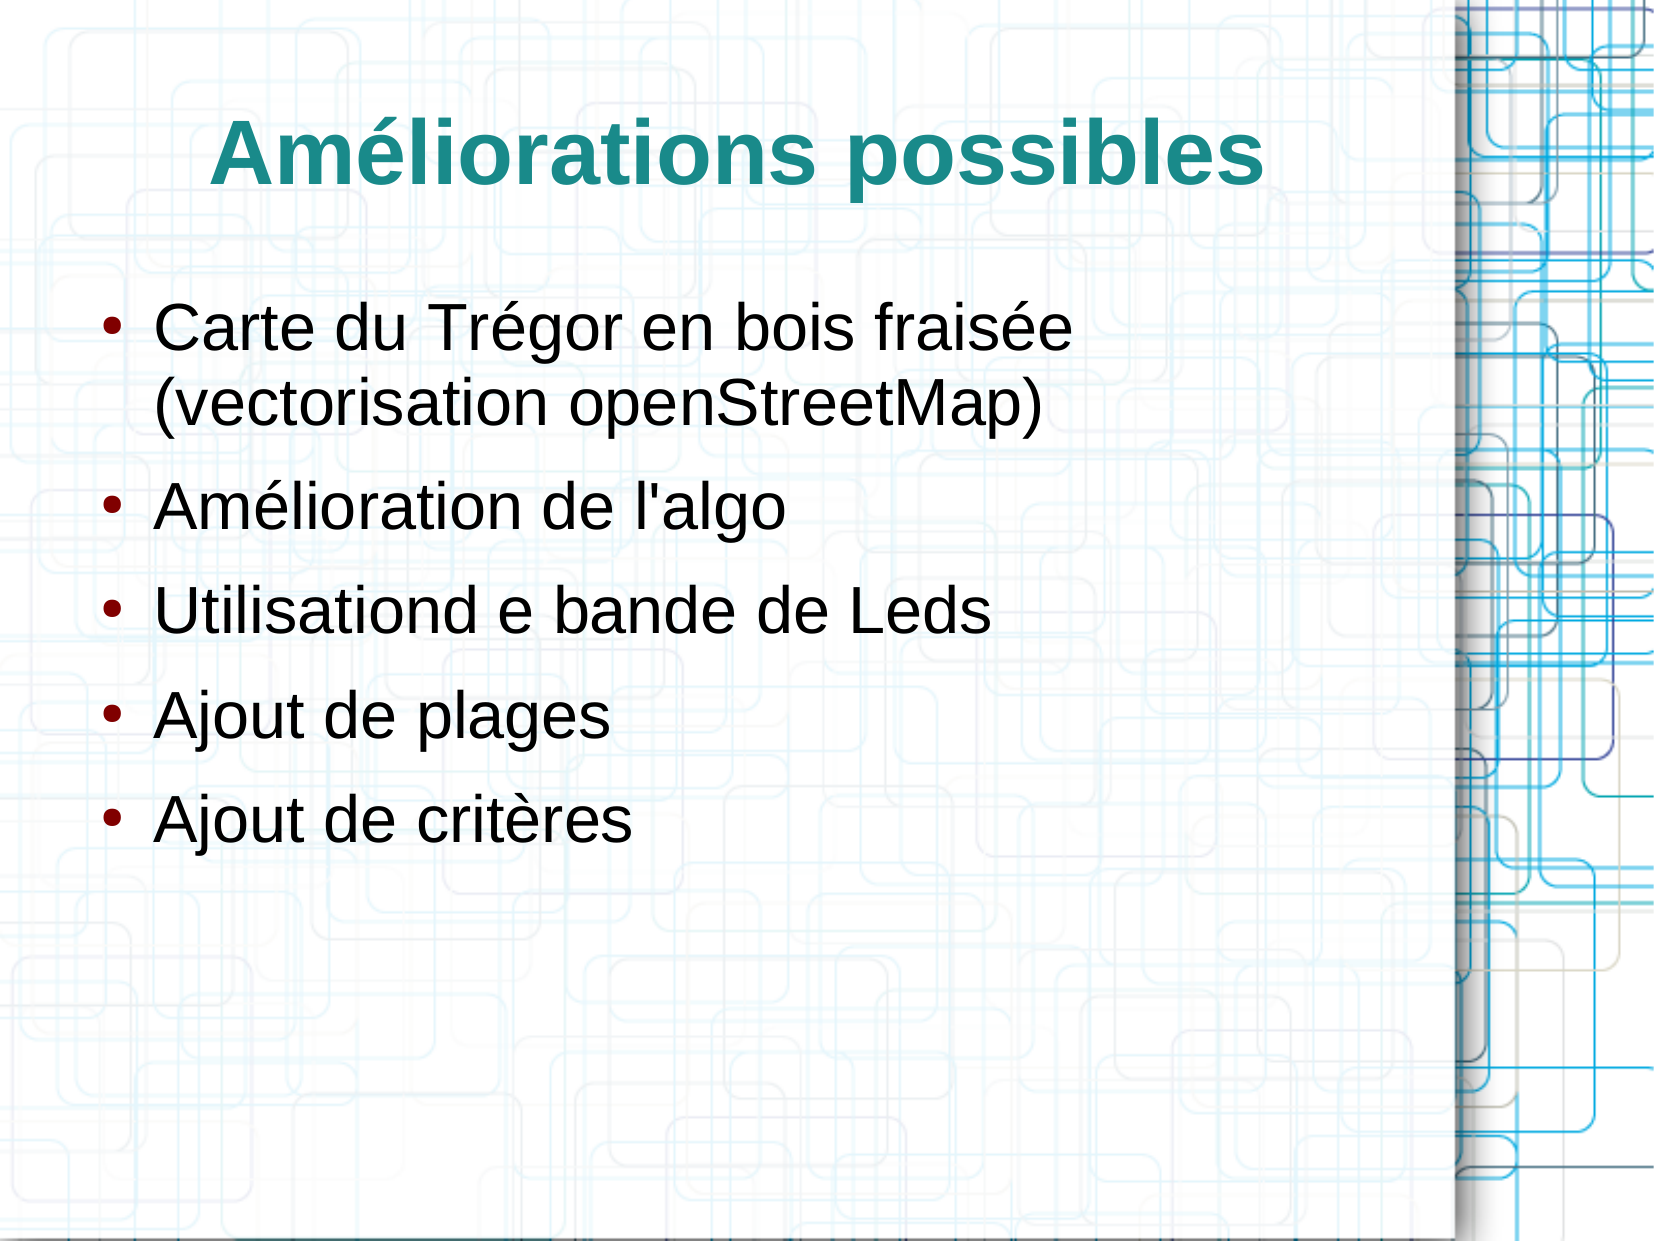

# Améliorations possibles
Carte du Trégor en bois fraisée (vectorisation openStreetMap)
Amélioration de l'algo
Utilisationd e bande de Leds
Ajout de plages
Ajout de critères